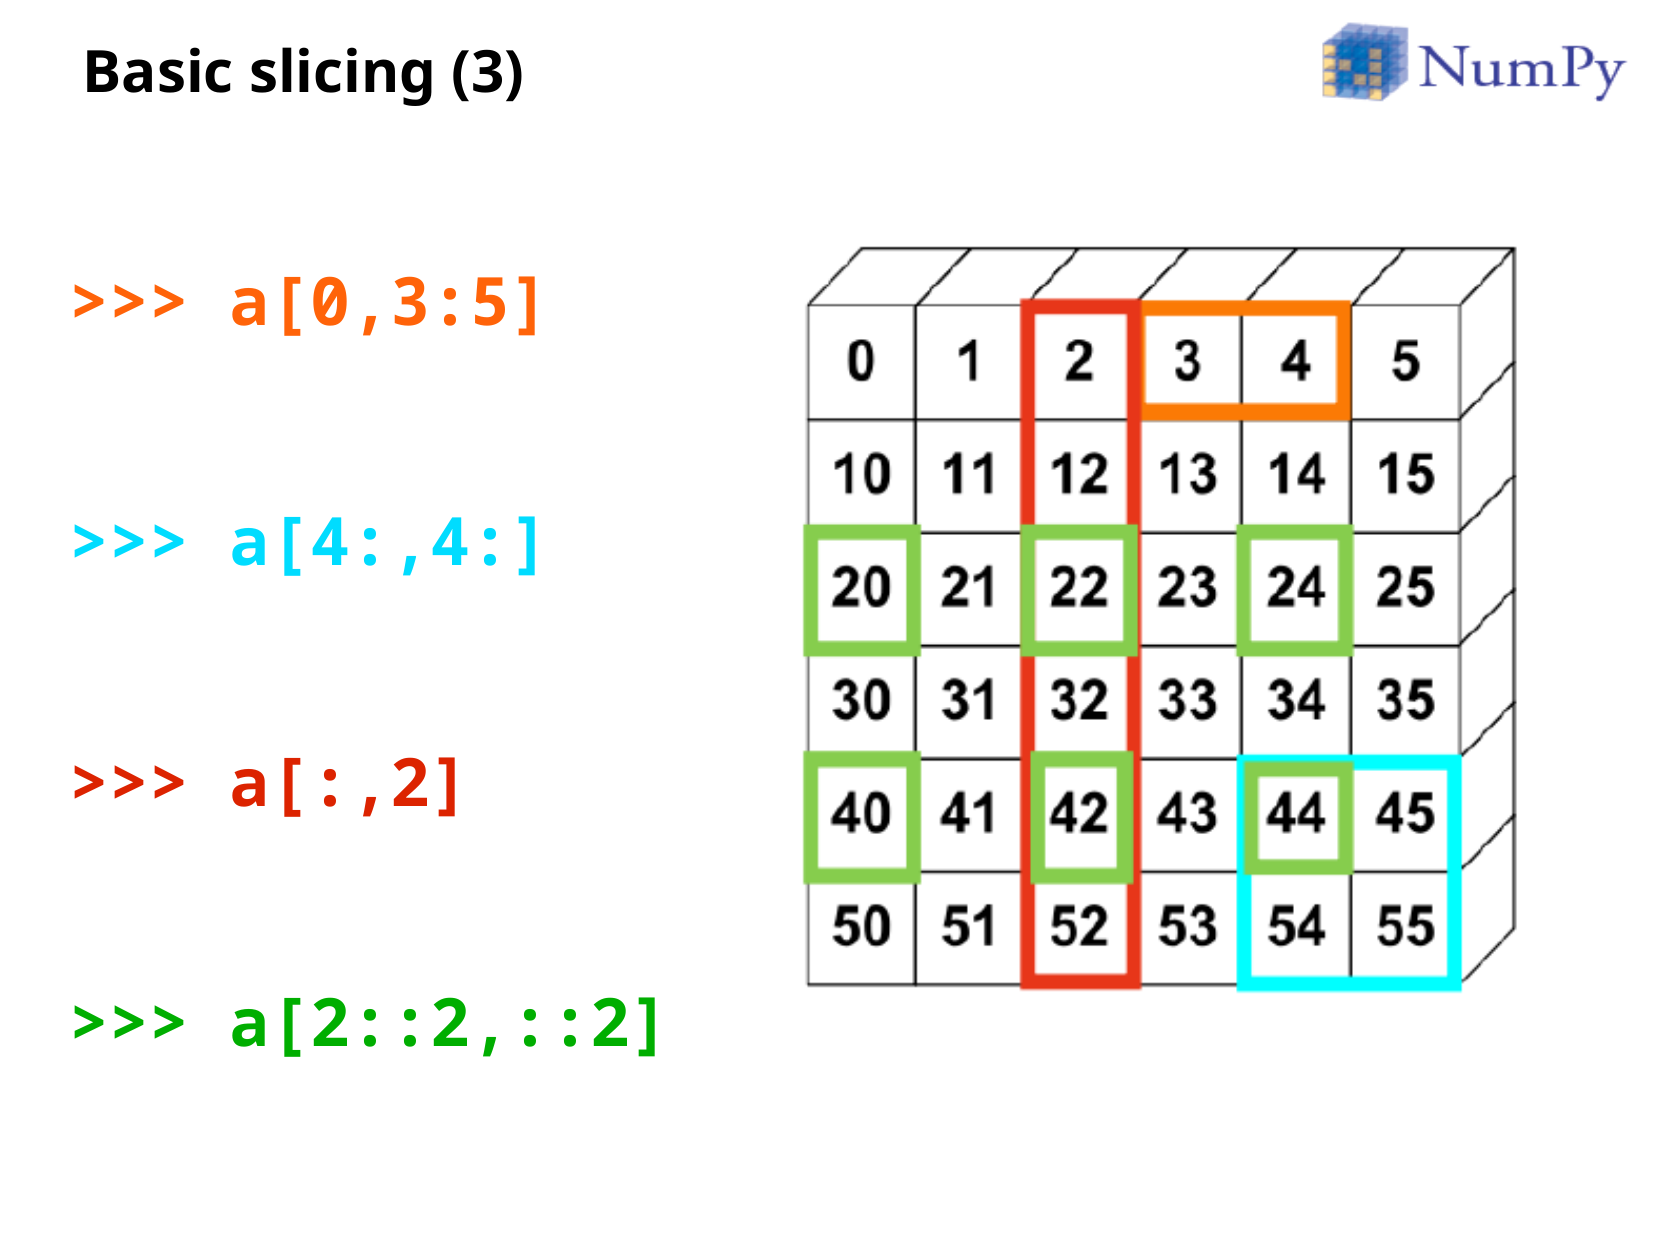

# Basic slicing (3)
>>> a[0,3:5]
>>> a[4:,4:]
>>> a[:,2]
>>> a[2::2,::2]